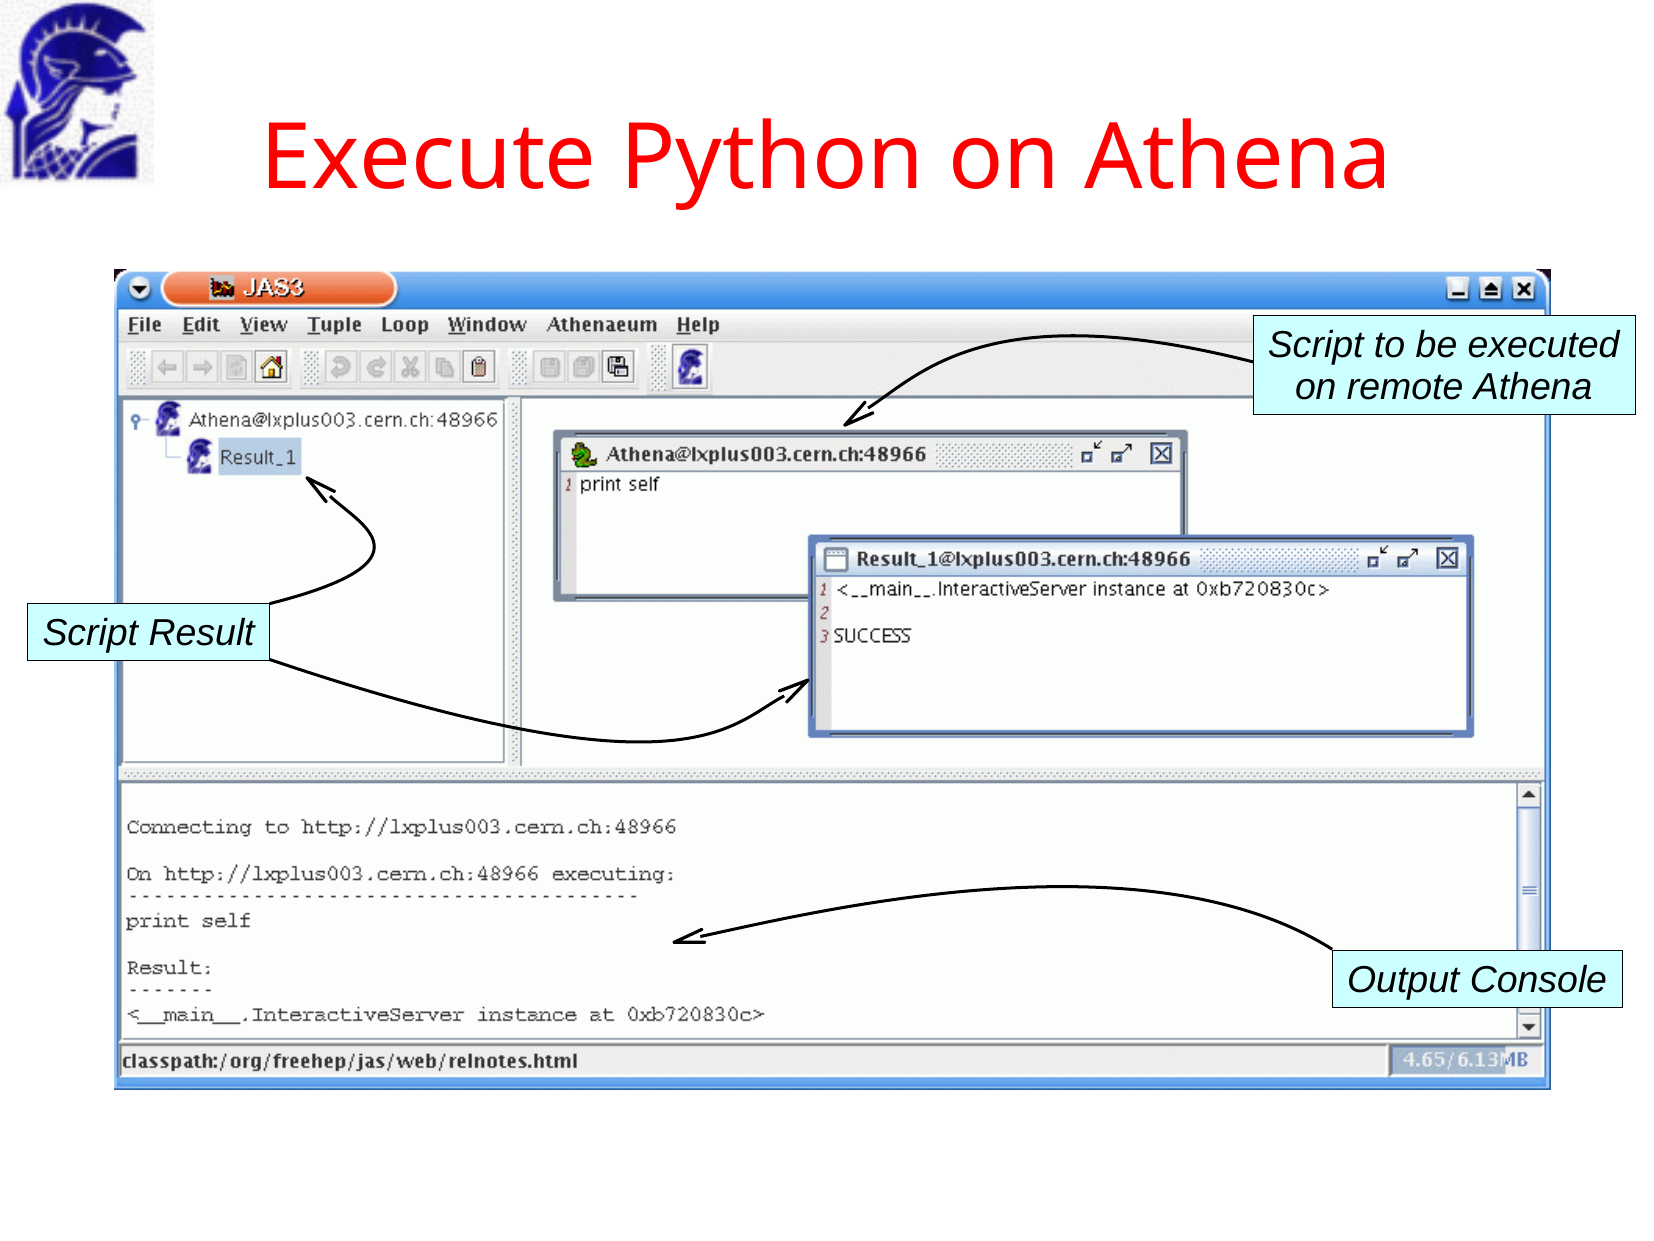

# Execute Python on Athena
Script to be executed
on remote Athena
Script Result
Output Console